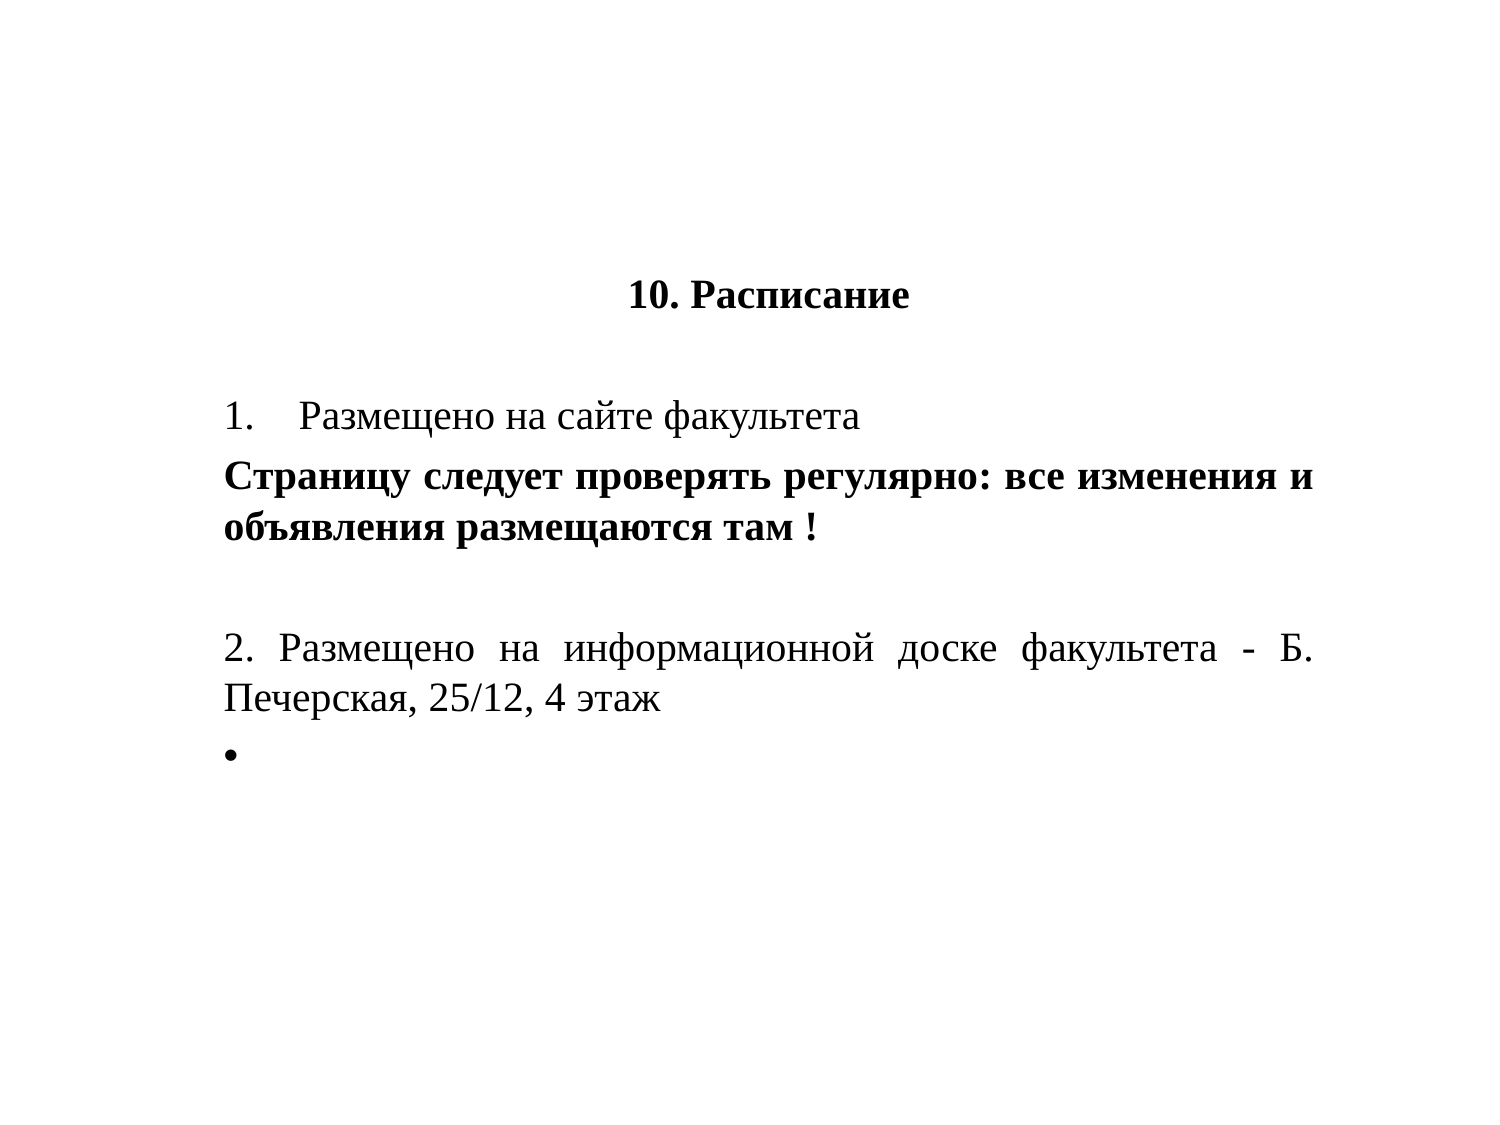

# Особенности обучения
10. Расписание
Размещено на сайте факультета
Страницу следует проверять регулярно: все изменения и объявления размещаются там !
2. Размещено на информационной доске факультета - Б. Печерская, 25/12, 4 этаж